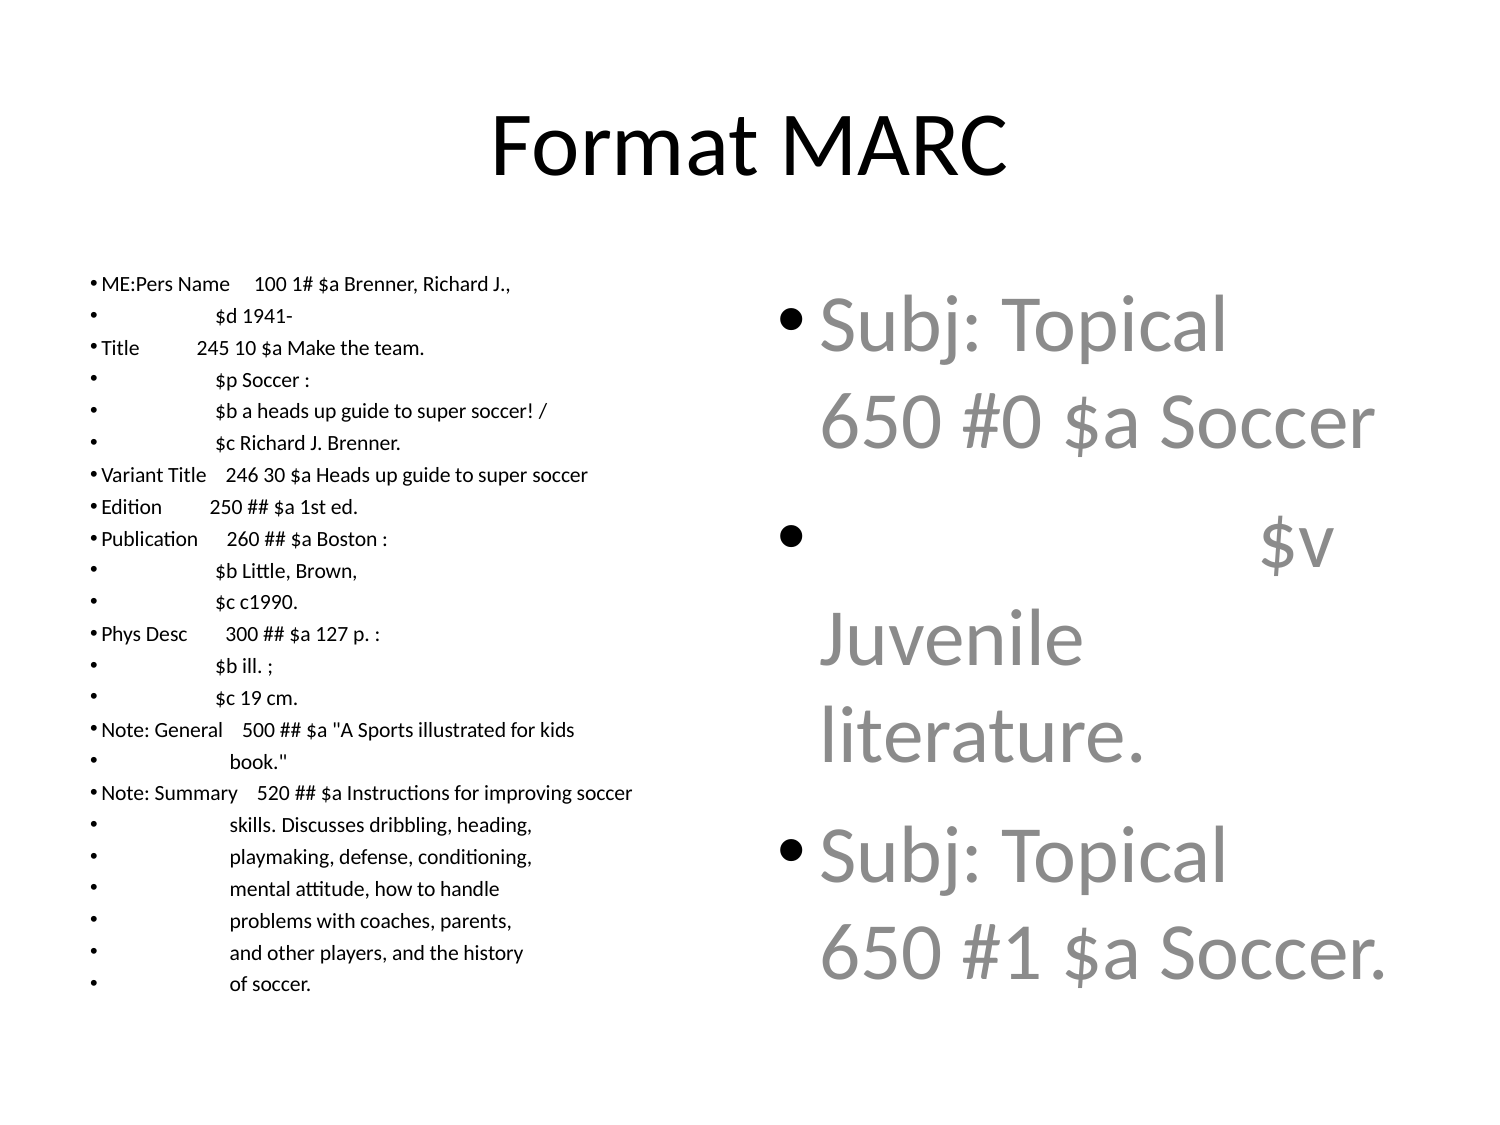

# Format MARC
ME:Pers Name 100 1# $a Brenner, Richard J.,
 $d 1941-
Title 245 10 $a Make the team.
 $p Soccer :
 $b a heads up guide to super soccer! /
 $c Richard J. Brenner.
Variant Title 246 30 $a Heads up guide to super soccer
Edition 250 ## $a 1st ed.
Publication 260 ## $a Boston :
 $b Little, Brown,
 $c c1990.
Phys Desc 300 ## $a 127 p. :
 $b ill. ;
 $c 19 cm.
Note: General 500 ## $a "A Sports illustrated for kids
 book."
Note: Summary 520 ## $a Instructions for improving soccer
 skills. Discusses dribbling, heading,
 playmaking, defense, conditioning,
 mental attitude, how to handle
 problems with coaches, parents,
 and other players, and the history
 of soccer.
Subj: Topical 650 #0 $a Soccer
 $v Juvenile literature.
Subj: Topical 650 #1 $a Soccer.